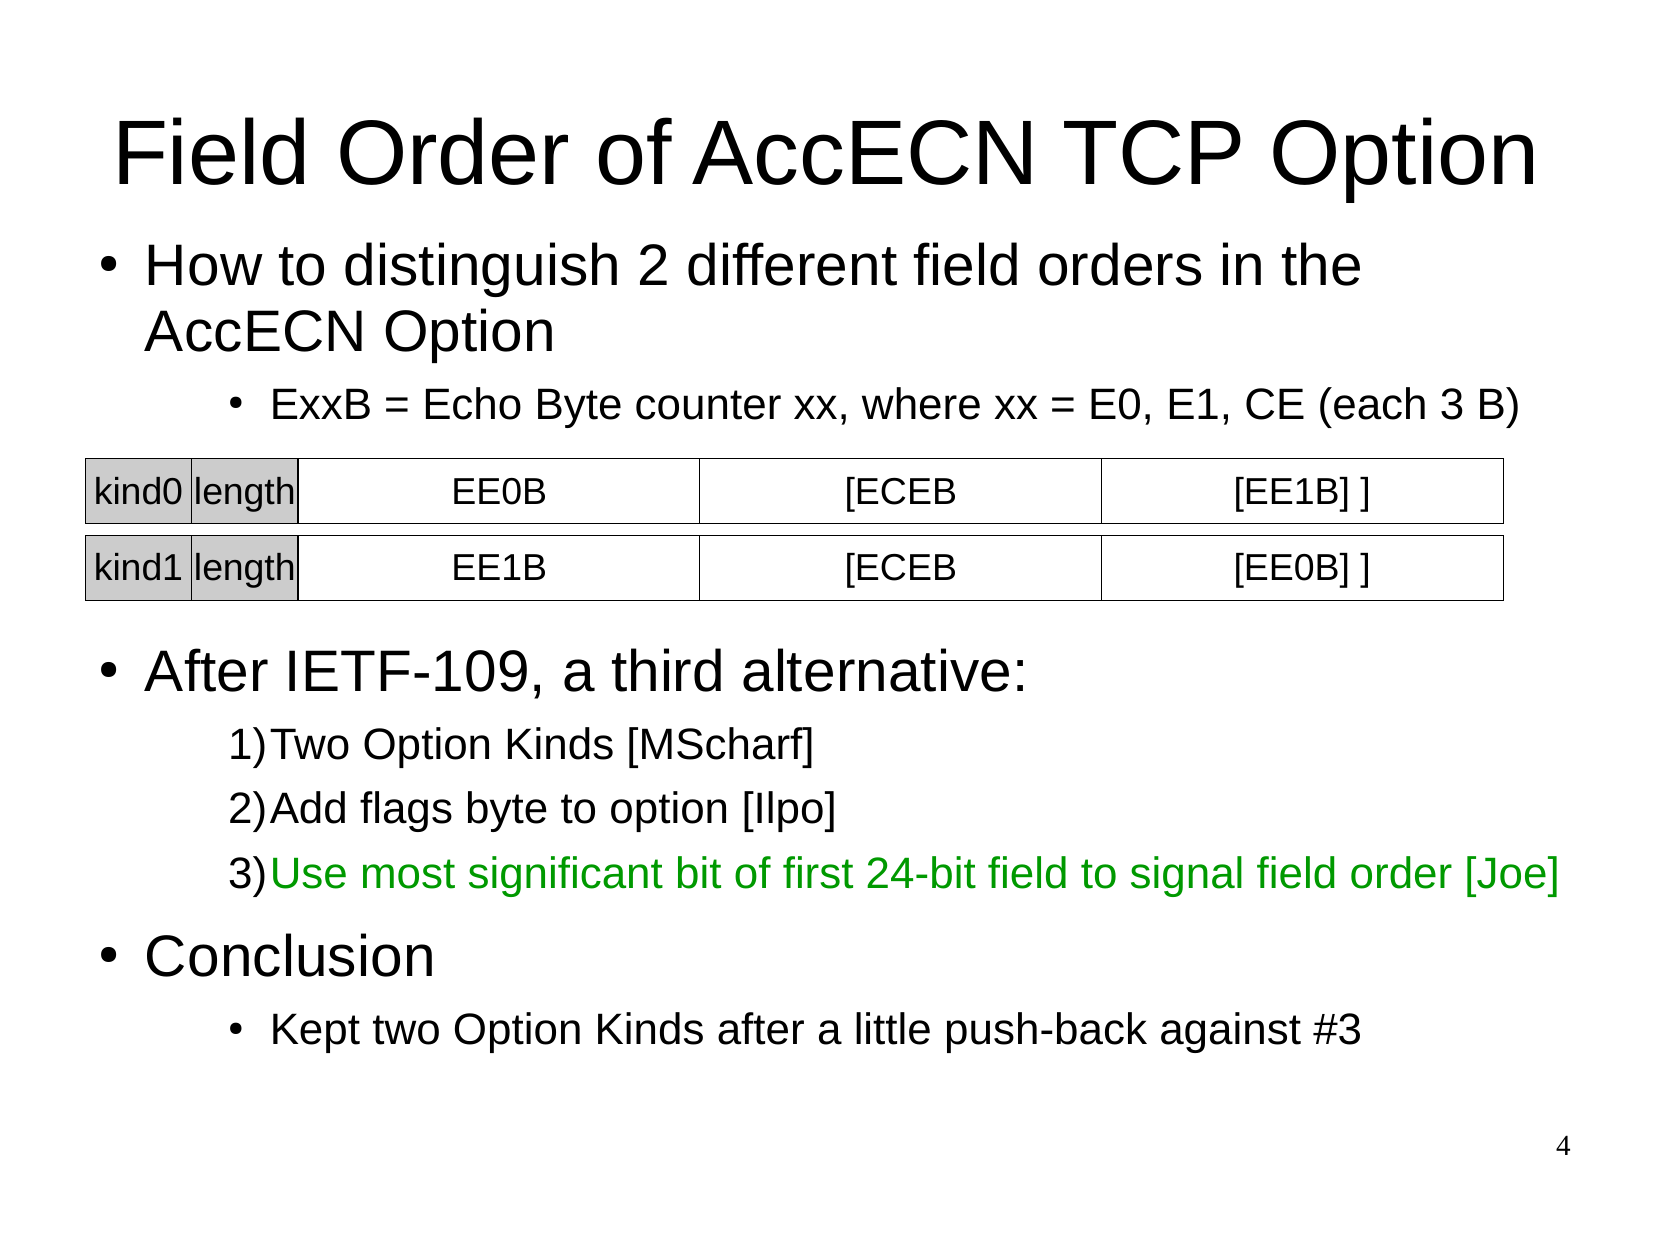

# Field Order of AccECN TCP Option
How to distinguish 2 different field orders in the AccECN Option
ExxB = Echo Byte counter xx, where xx = E0, E1, CE (each 3 B)
After IETF-109, a third alternative:
Two Option Kinds [MScharf]
Add flags byte to option [Ilpo]
Use most significant bit of first 24-bit field to signal field order [Joe]
Conclusion
Kept two Option Kinds after a little push-back against #3
kind0
length
EE0B
[ECEB
[EE1B] ]
kind1
length
EE1B
[ECEB
[EE0B] ]
4